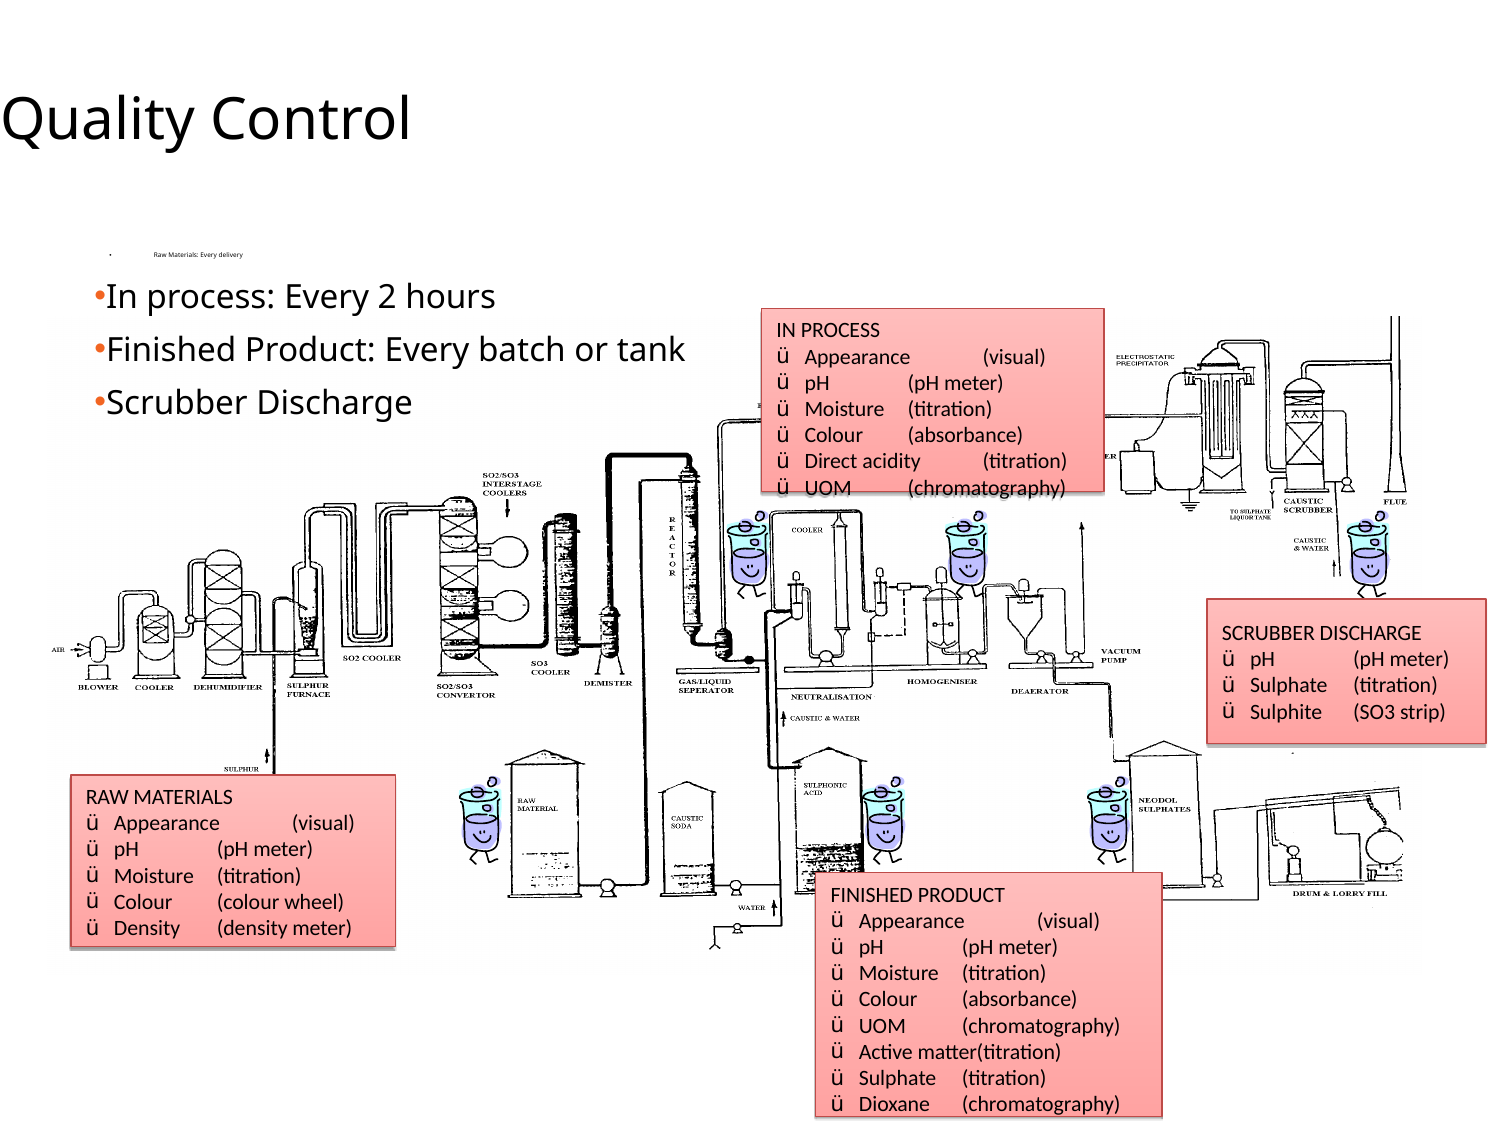

# Quality Control
Raw Materials: Every delivery
In process: Every 2 hours
IN PROCESS
Appearance	(visual)
pH	(pH meter)
Moisture	(titration)
Colour	(absorbance)
Direct acidity	(titration)
UOM	(chromatography)
Finished Product: Every batch or tank
Scrubber Discharge
SCRUBBER DISCHARGE
pH	(pH meter)
Sulphate	(titration)
Sulphite	(SO3 strip)
RAW MATERIALS
Appearance	(visual)
pH	(pH meter)
Moisture	(titration)
Colour	(colour wheel)
Density	(density meter)
FINISHED PRODUCT
Appearance	(visual)
pH	(pH meter)
Moisture	(titration)
Colour	(absorbance)
UOM	(chromatography)
Active matter(titration)
Sulphate	(titration)
Dioxane	(chromatography)